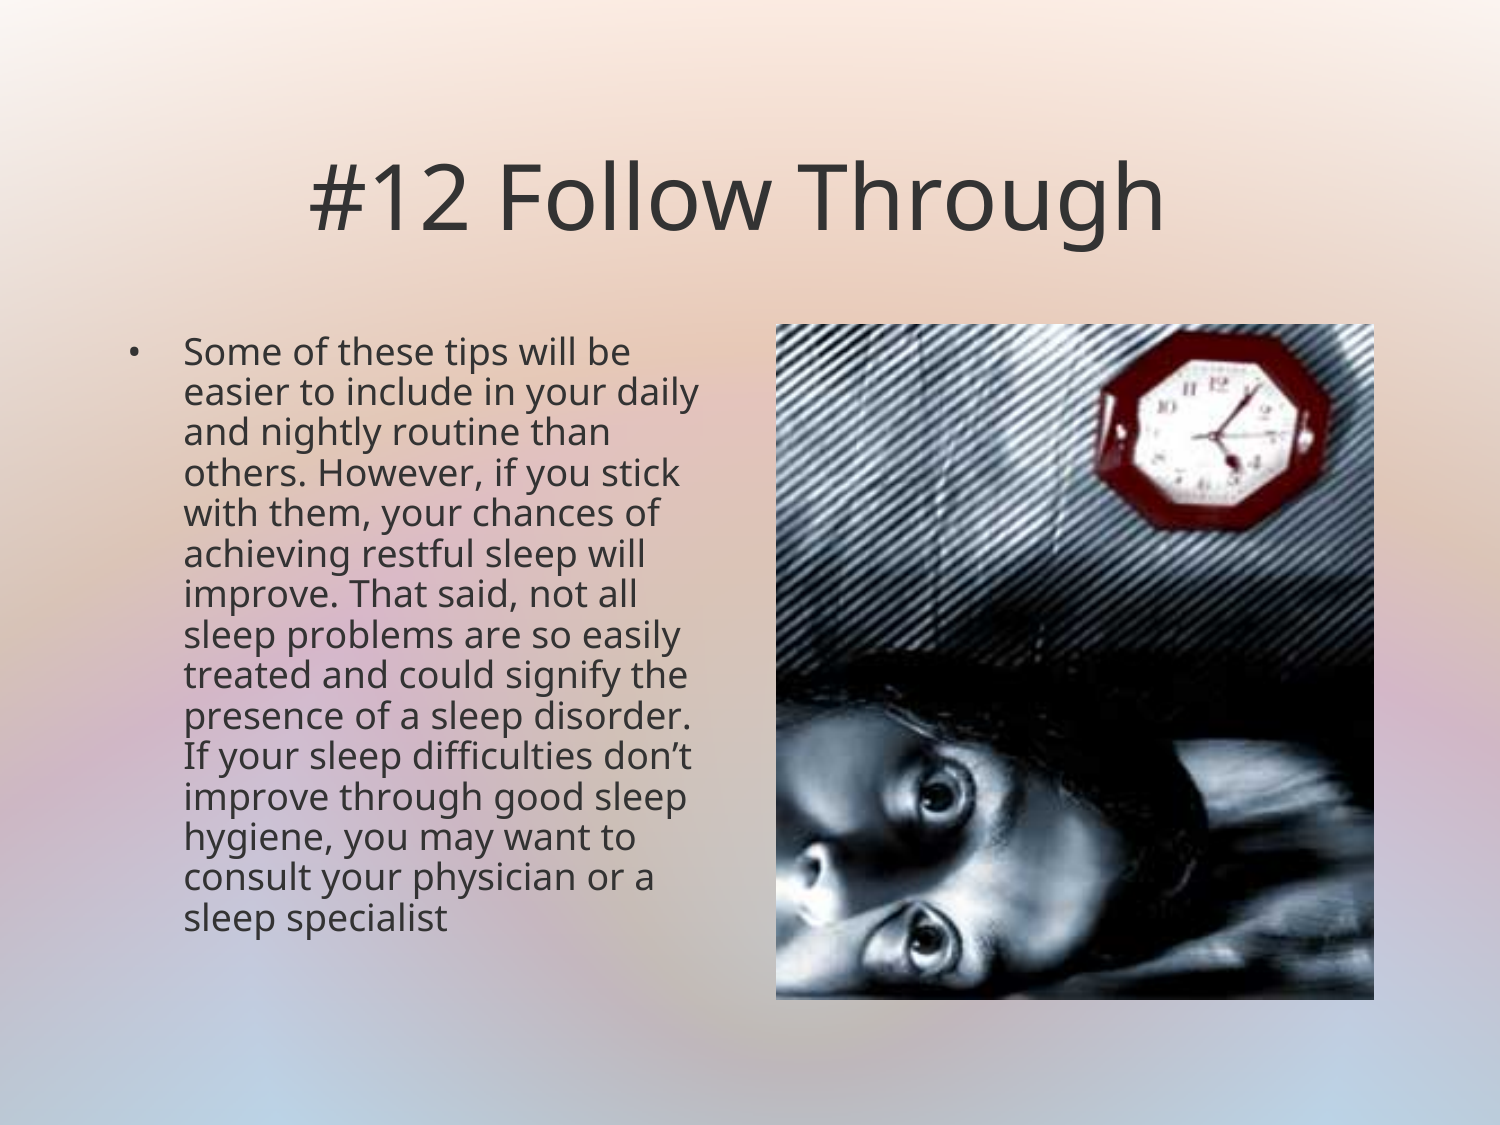

# #12 Follow Through
Some of these tips will be easier to include in your daily and nightly routine than others. However, if you stick with them, your chances of achieving restful sleep will improve. That said, not all sleep problems are so easily treated and could signify the presence of a sleep disorder. If your sleep difficulties don’t improve through good sleep hygiene, you may want to consult your physician or a sleep specialist